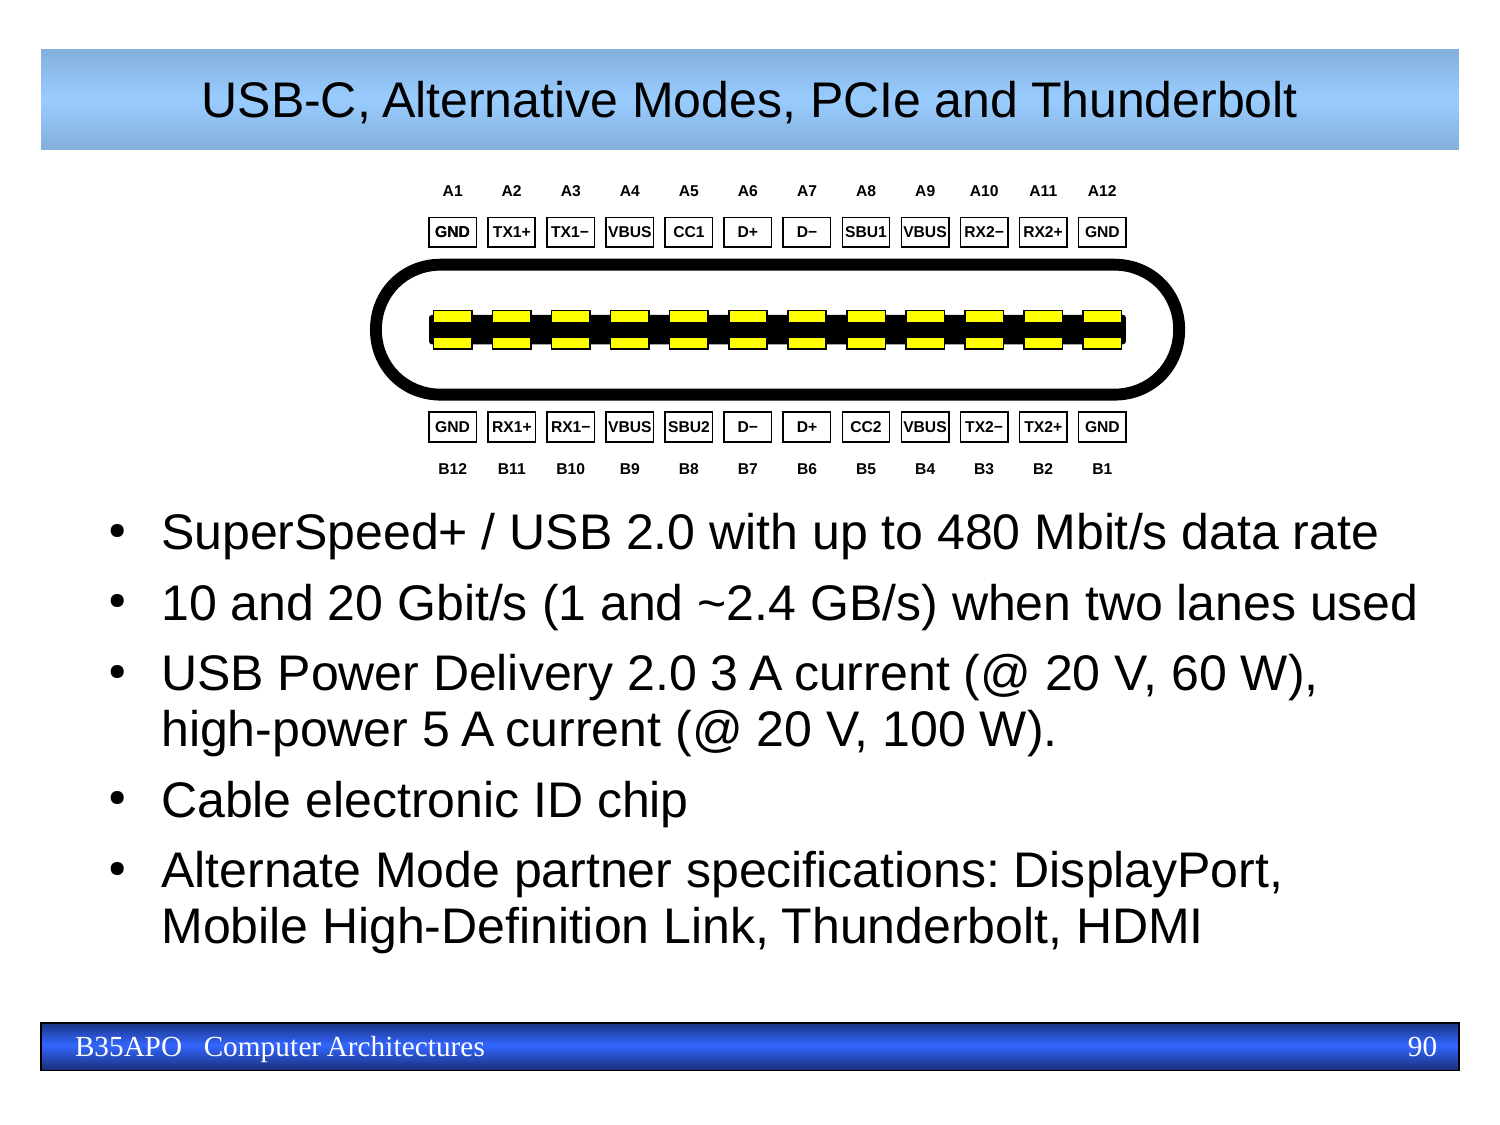

# USB-C, Alternative Modes, PCIe and Thunderbolt
SuperSpeed+ / USB 2.0 with up to 480 Mbit/s data rate
10 and 20 Gbit/s (1 and ~2.4 GB/s) when two lanes used
USB Power Delivery 2.0 3 A current (@ 20 V, 60 W), high-power 5 A current (@ 20 V, 100 W).
Cable electronic ID chip
Alternate Mode partner specifications: DisplayPort, Mobile High-Definition Link, Thunderbolt, HDMI
B35APO Computer Architectures
90